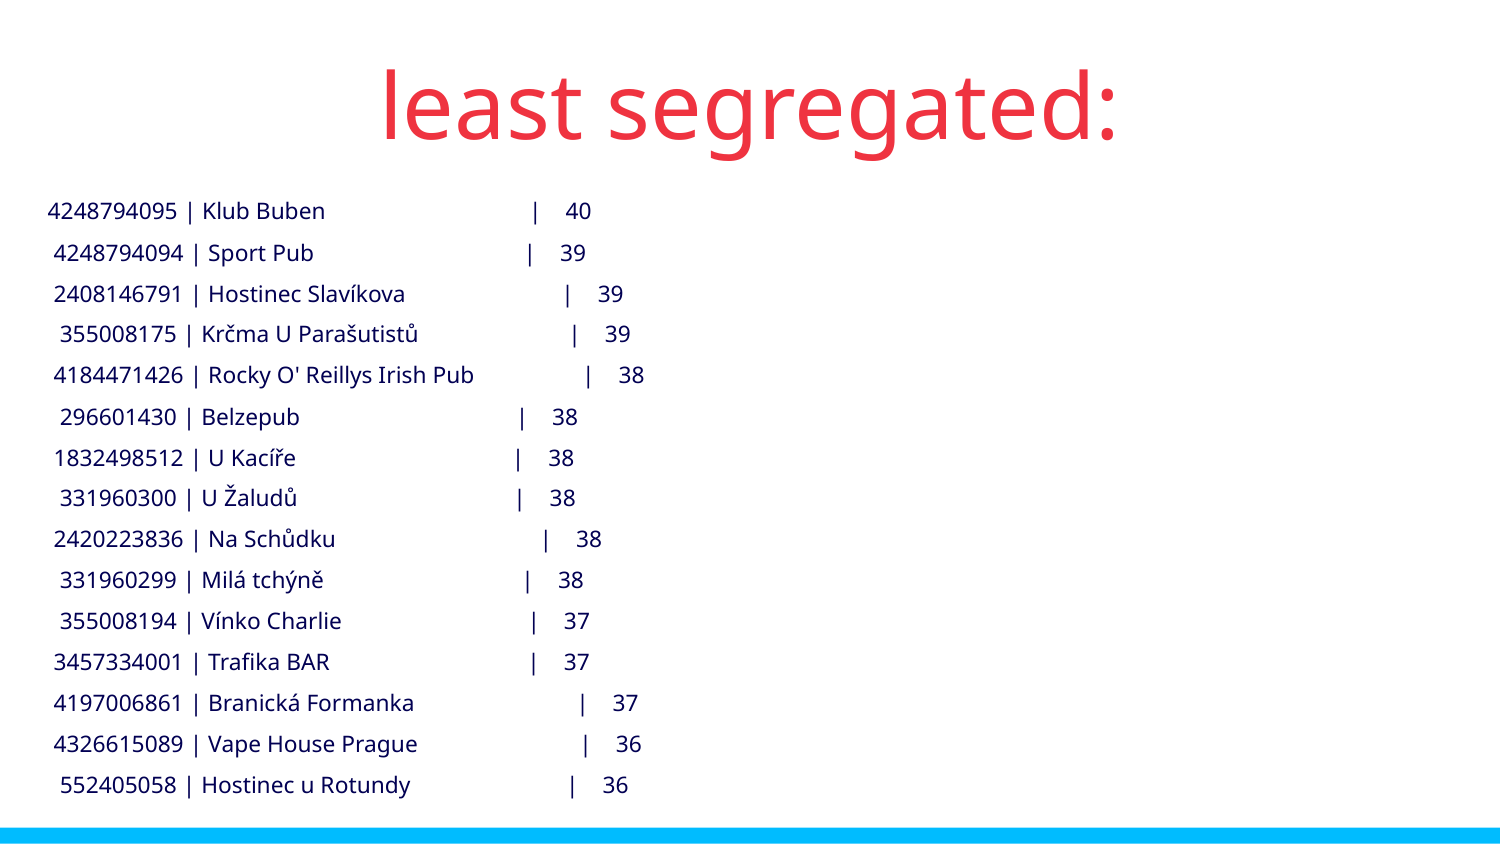

# least segregated:
4248794095 | Klub Buben | 40
 4248794094 | Sport Pub | 39
 2408146791 | Hostinec Slavíkova | 39
 355008175 | Krčma U Parašutistů | 39
 4184471426 | Rocky O' Reillys Irish Pub | 38
 296601430 | Belzepub | 38
 1832498512 | U Kacíře | 38
 331960300 | U Žaludů | 38
 2420223836 | Na Schůdku | 38
 331960299 | Milá tchýně | 38
 355008194 | Vínko Charlie | 37
 3457334001 | Trafika BAR | 37
 4197006861 | Branická Formanka | 37
 4326615089 | Vape House Prague | 36
 552405058 | Hostinec u Rotundy | 36